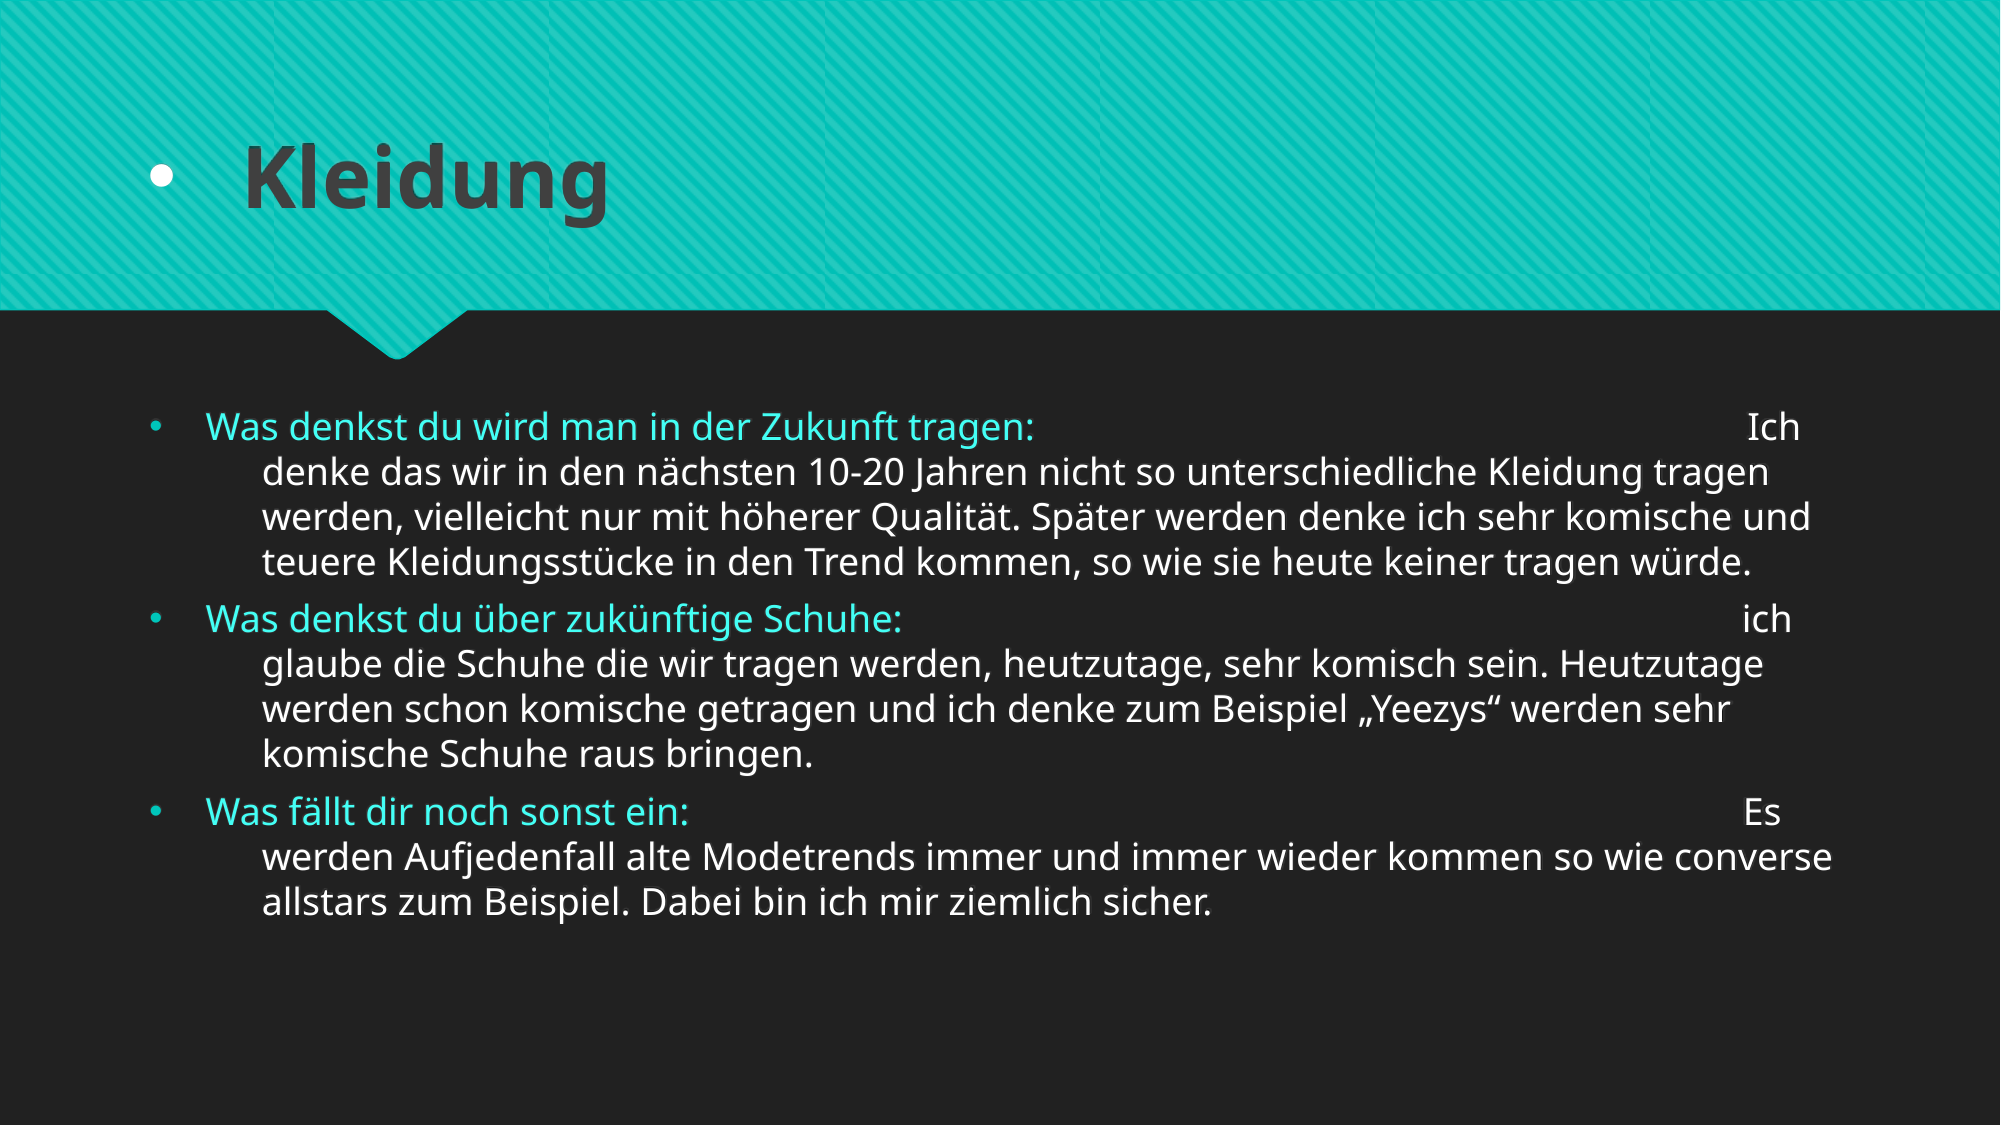

# Kleidung
Was denkst du wird man in der Zukunft tragen: Ich denke das wir in den nächsten 10-20 Jahren nicht so unterschiedliche Kleidung tragen werden, vielleicht nur mit höherer Qualität. Später werden denke ich sehr komische und teuere Kleidungsstücke in den Trend kommen, so wie sie heute keiner tragen würde.
Was denkst du über zukünftige Schuhe: ich glaube die Schuhe die wir tragen werden, heutzutage, sehr komisch sein. Heutzutage werden schon komische getragen und ich denke zum Beispiel „Yeezys“ werden sehr komische Schuhe raus bringen.
Was fällt dir noch sonst ein: Es werden Aufjedenfall alte Modetrends immer und immer wieder kommen so wie converse allstars zum Beispiel. Dabei bin ich mir ziemlich sicher.